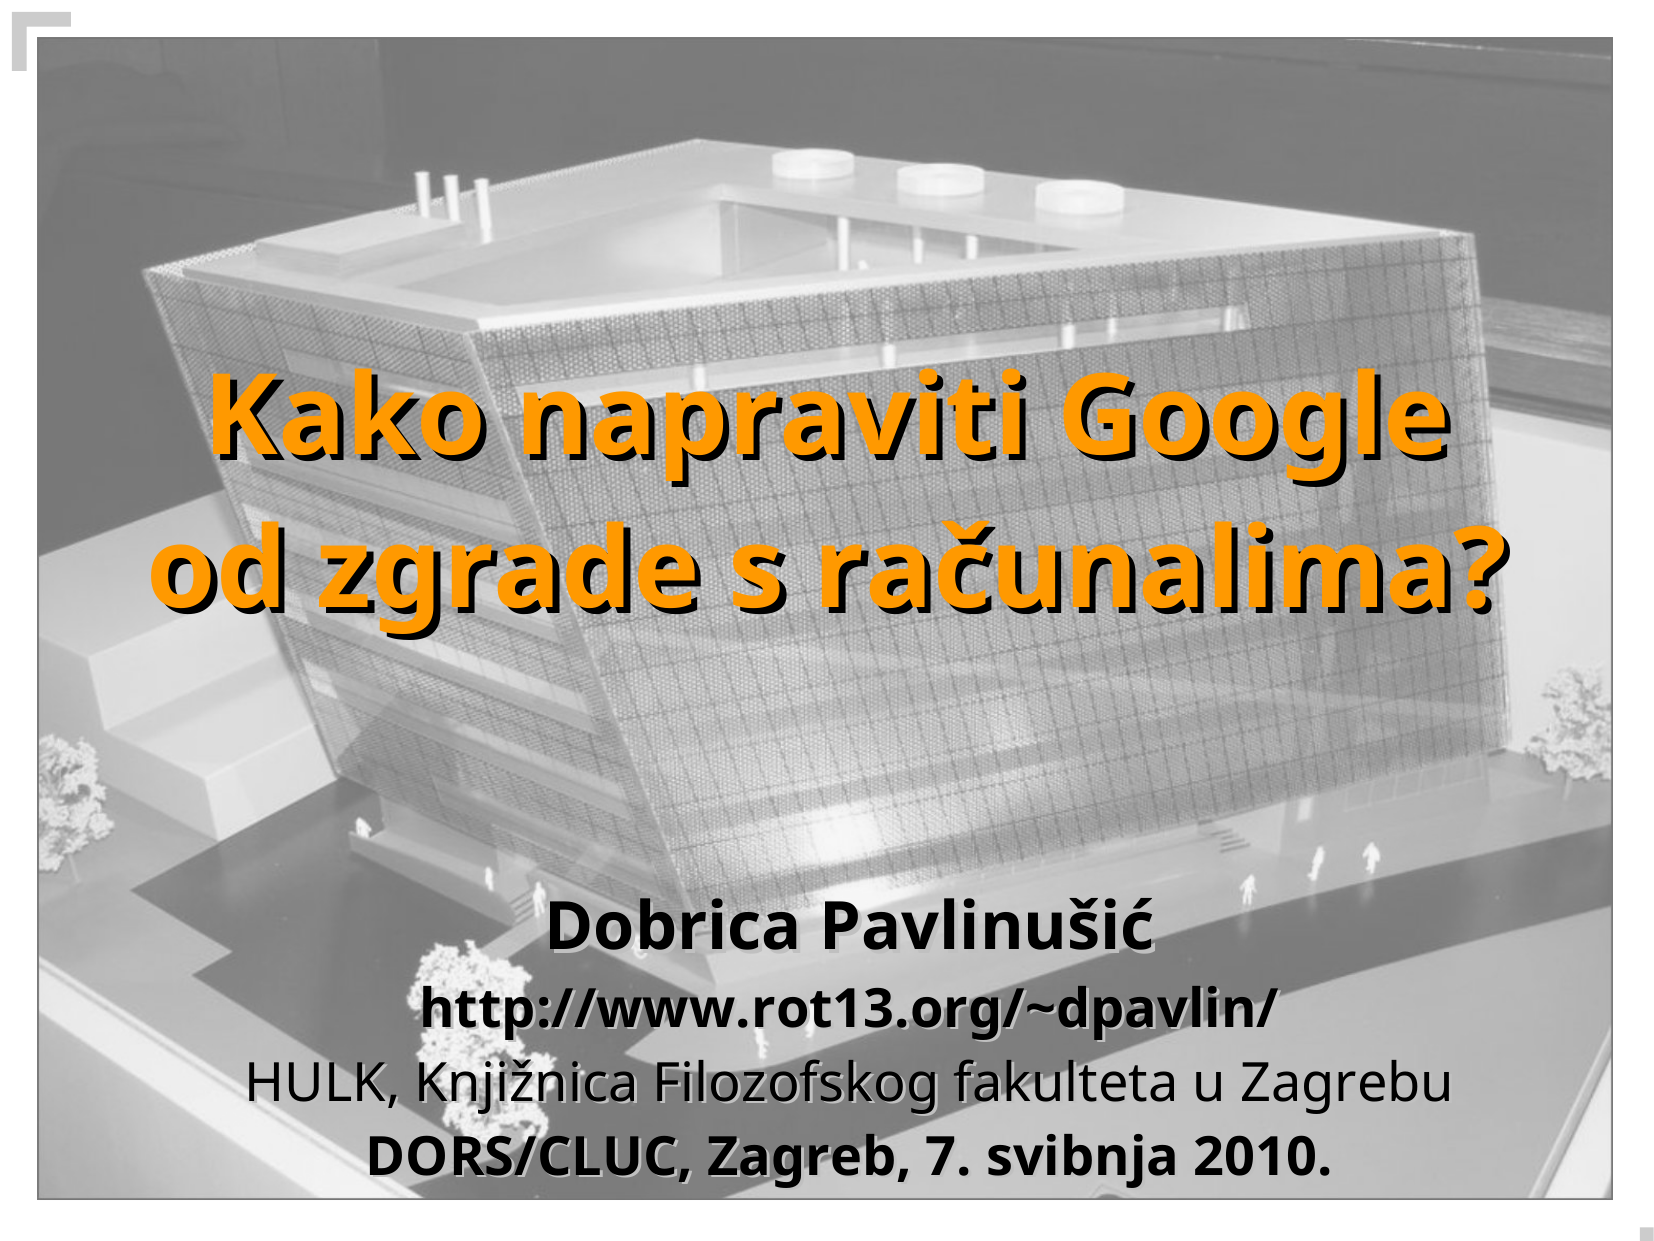

# Kako napraviti Google od zgrade s računalima?
Dobrica Pavlinušić
http://www.rot13.org/~dpavlin/
HULK, Knjižnica Filozofskog fakulteta u Zagrebu
DORS/CLUC, Zagreb, 7. svibnja 2010.